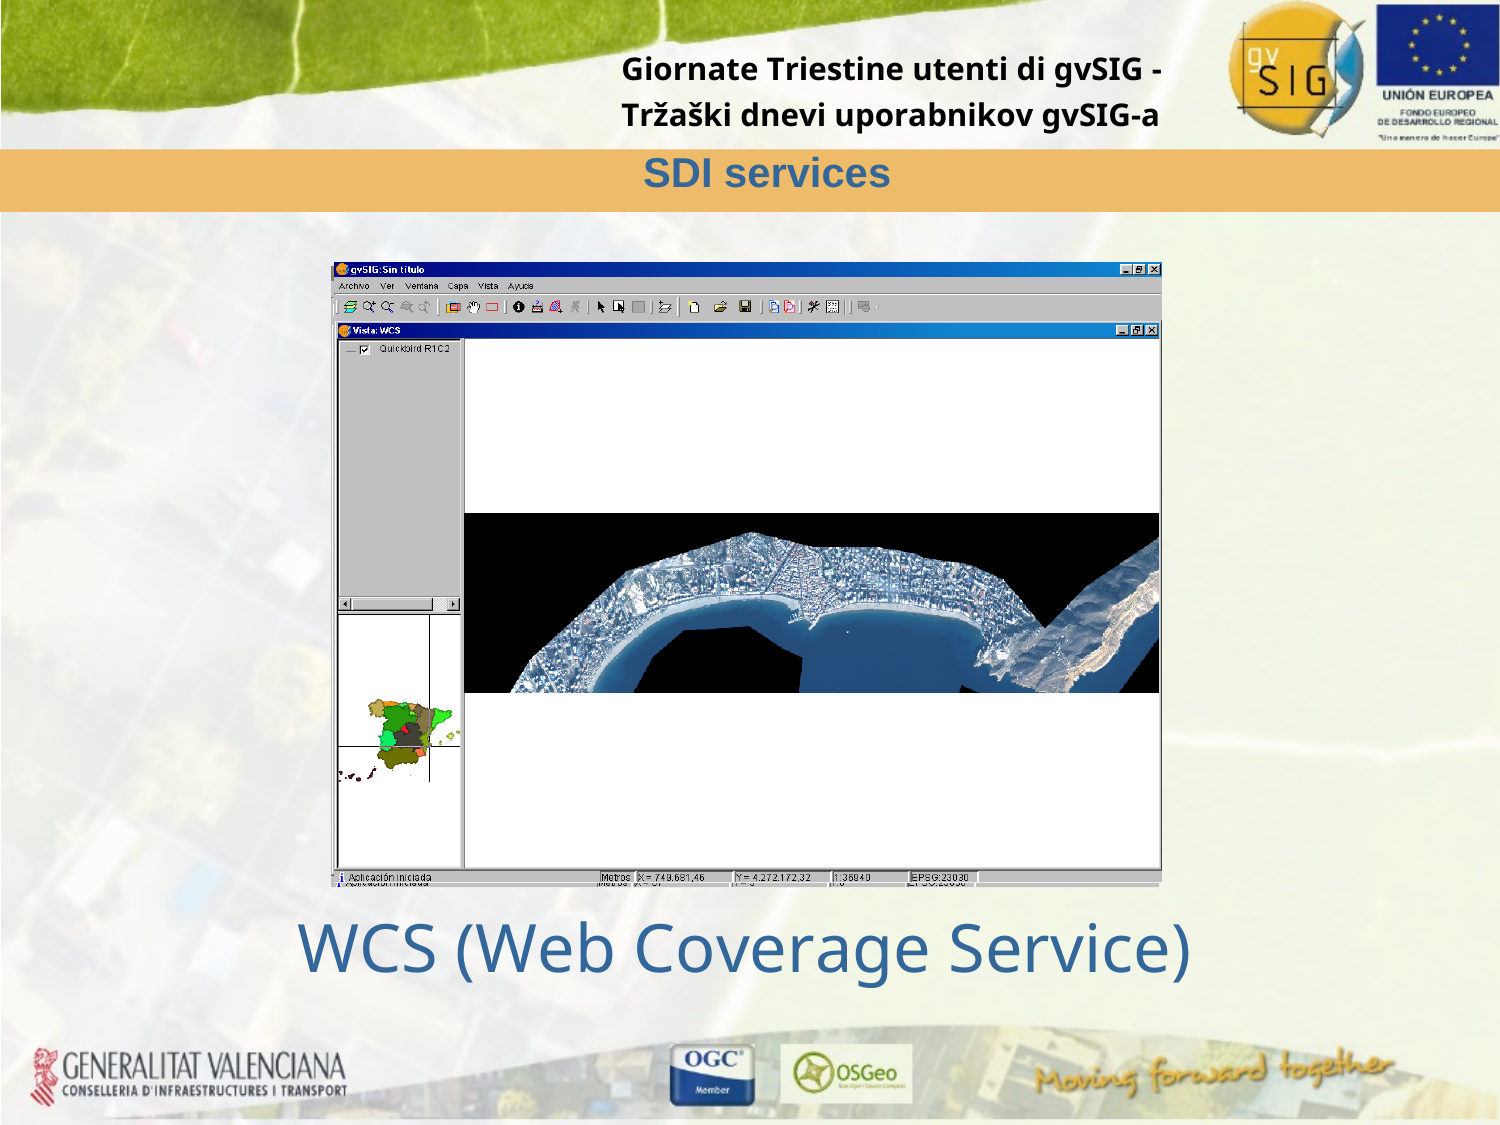

SDI services
# WCS (Web Coverage Service)